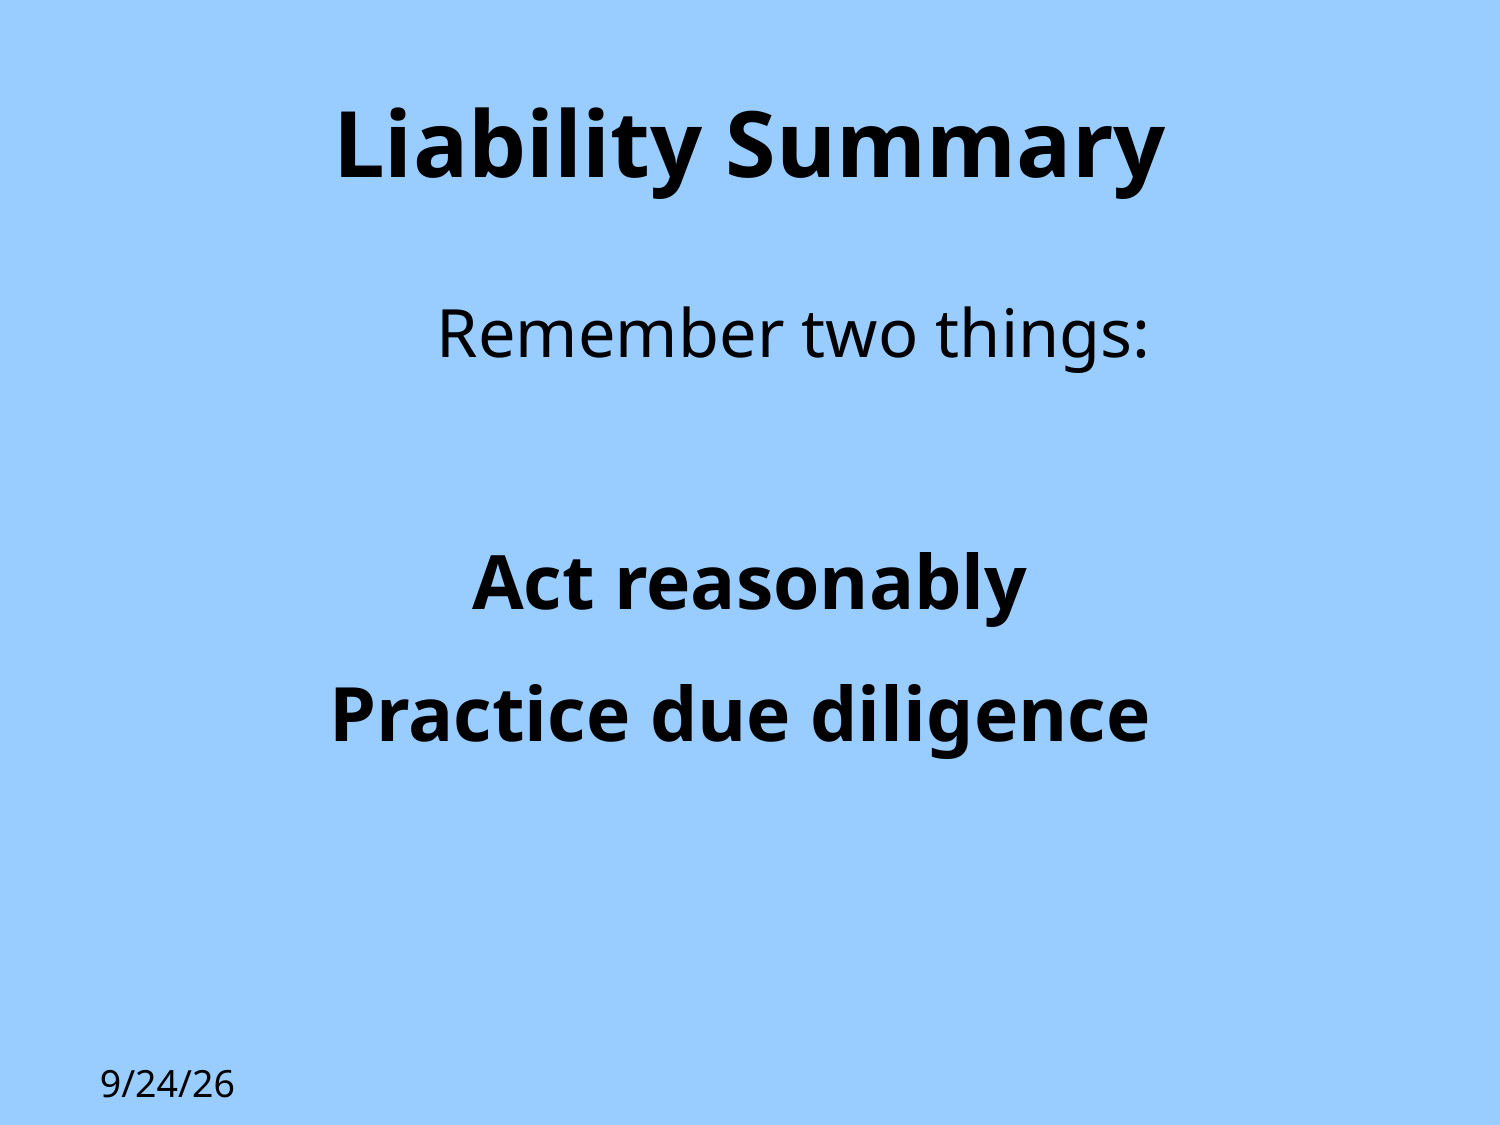

#
Liability Summary
			 Remember two things:
Act reasonably
Practice due diligence